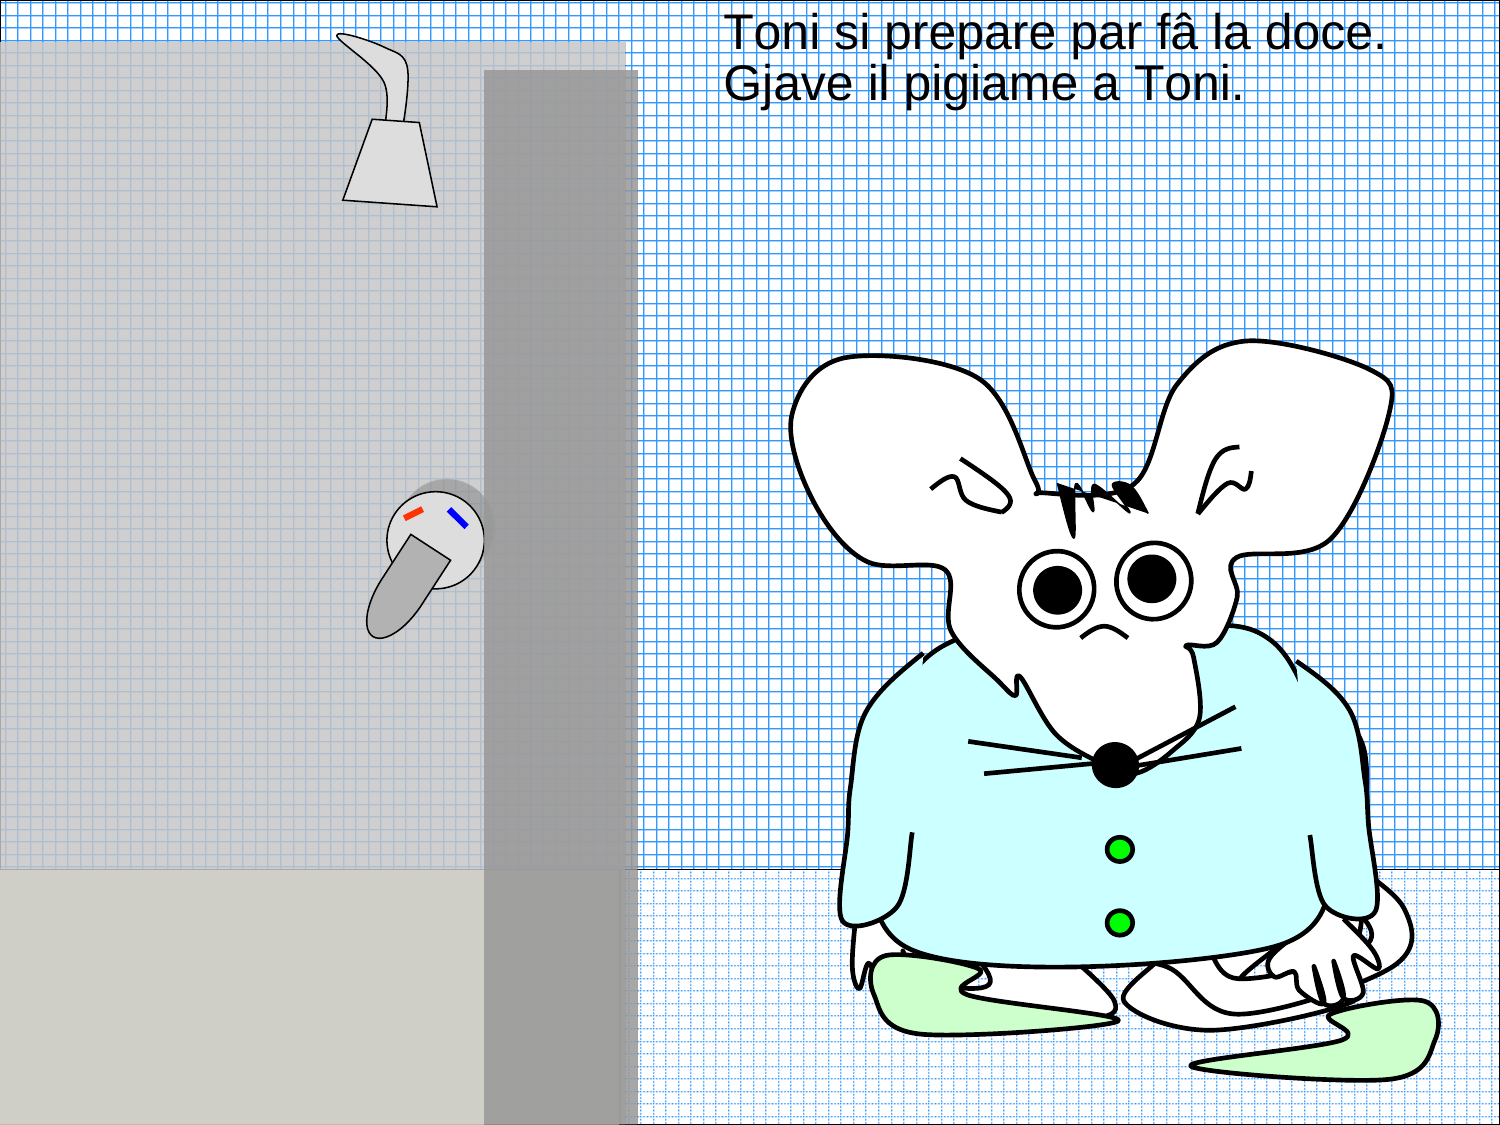

Toni si prepare par fâ la doce. Gjave il pigiame a Toni.